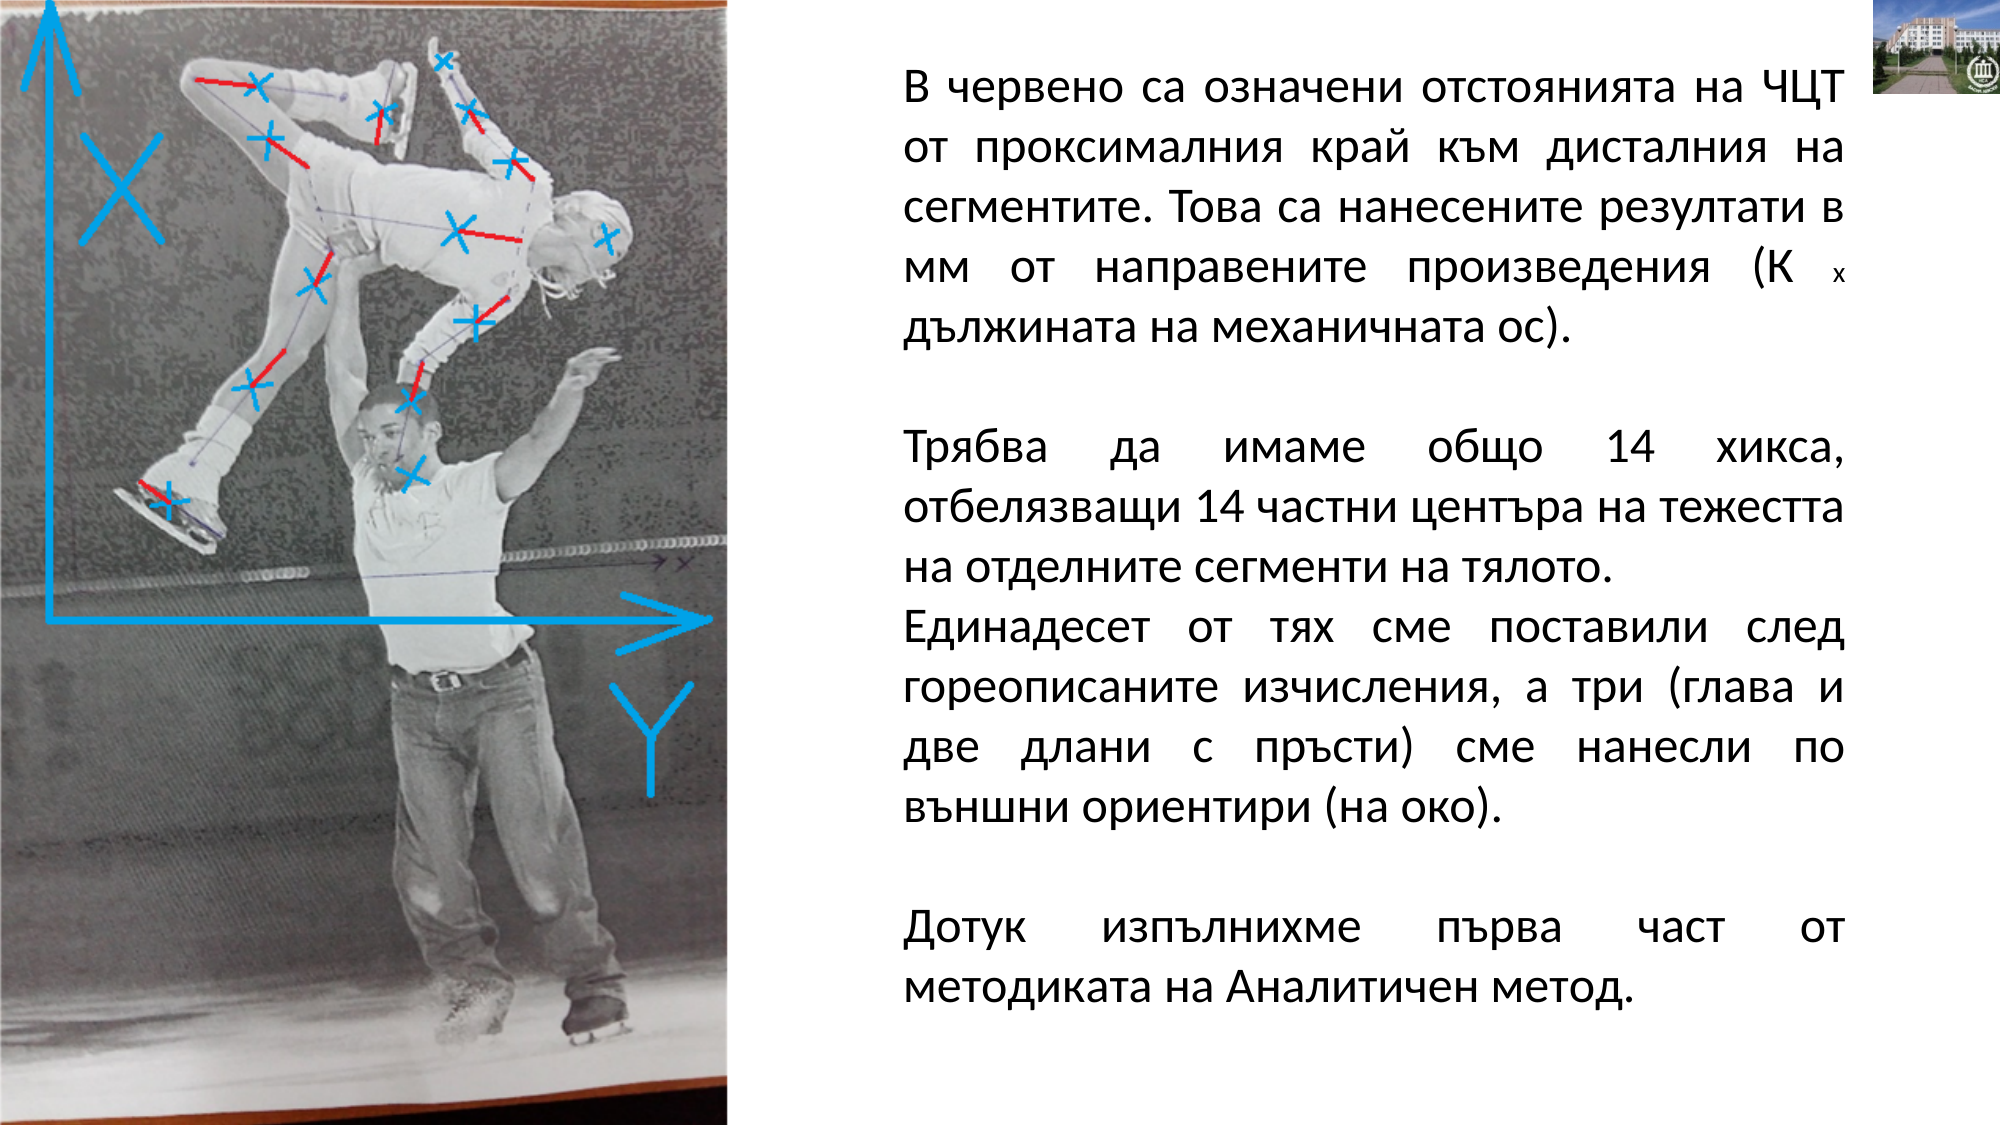

В червено са означени отстоянията на ЧЦТ от проксималния край към дисталния на сегментите. Това са нанесените резултати в мм от направените произведения (К x дължината на механичната ос).
Трябва да имаме общо 14 хикса, отбелязващи 14 частни центъра на тежестта на отделните сегменти на тялото.
Единадесет от тях сме поставили след гореописаните изчисления, а три (глава и две длани с пръсти) сме нанесли по външни ориентири (на око).
Дотук изпълнихме първа част от методиката на Аналитичен метод.